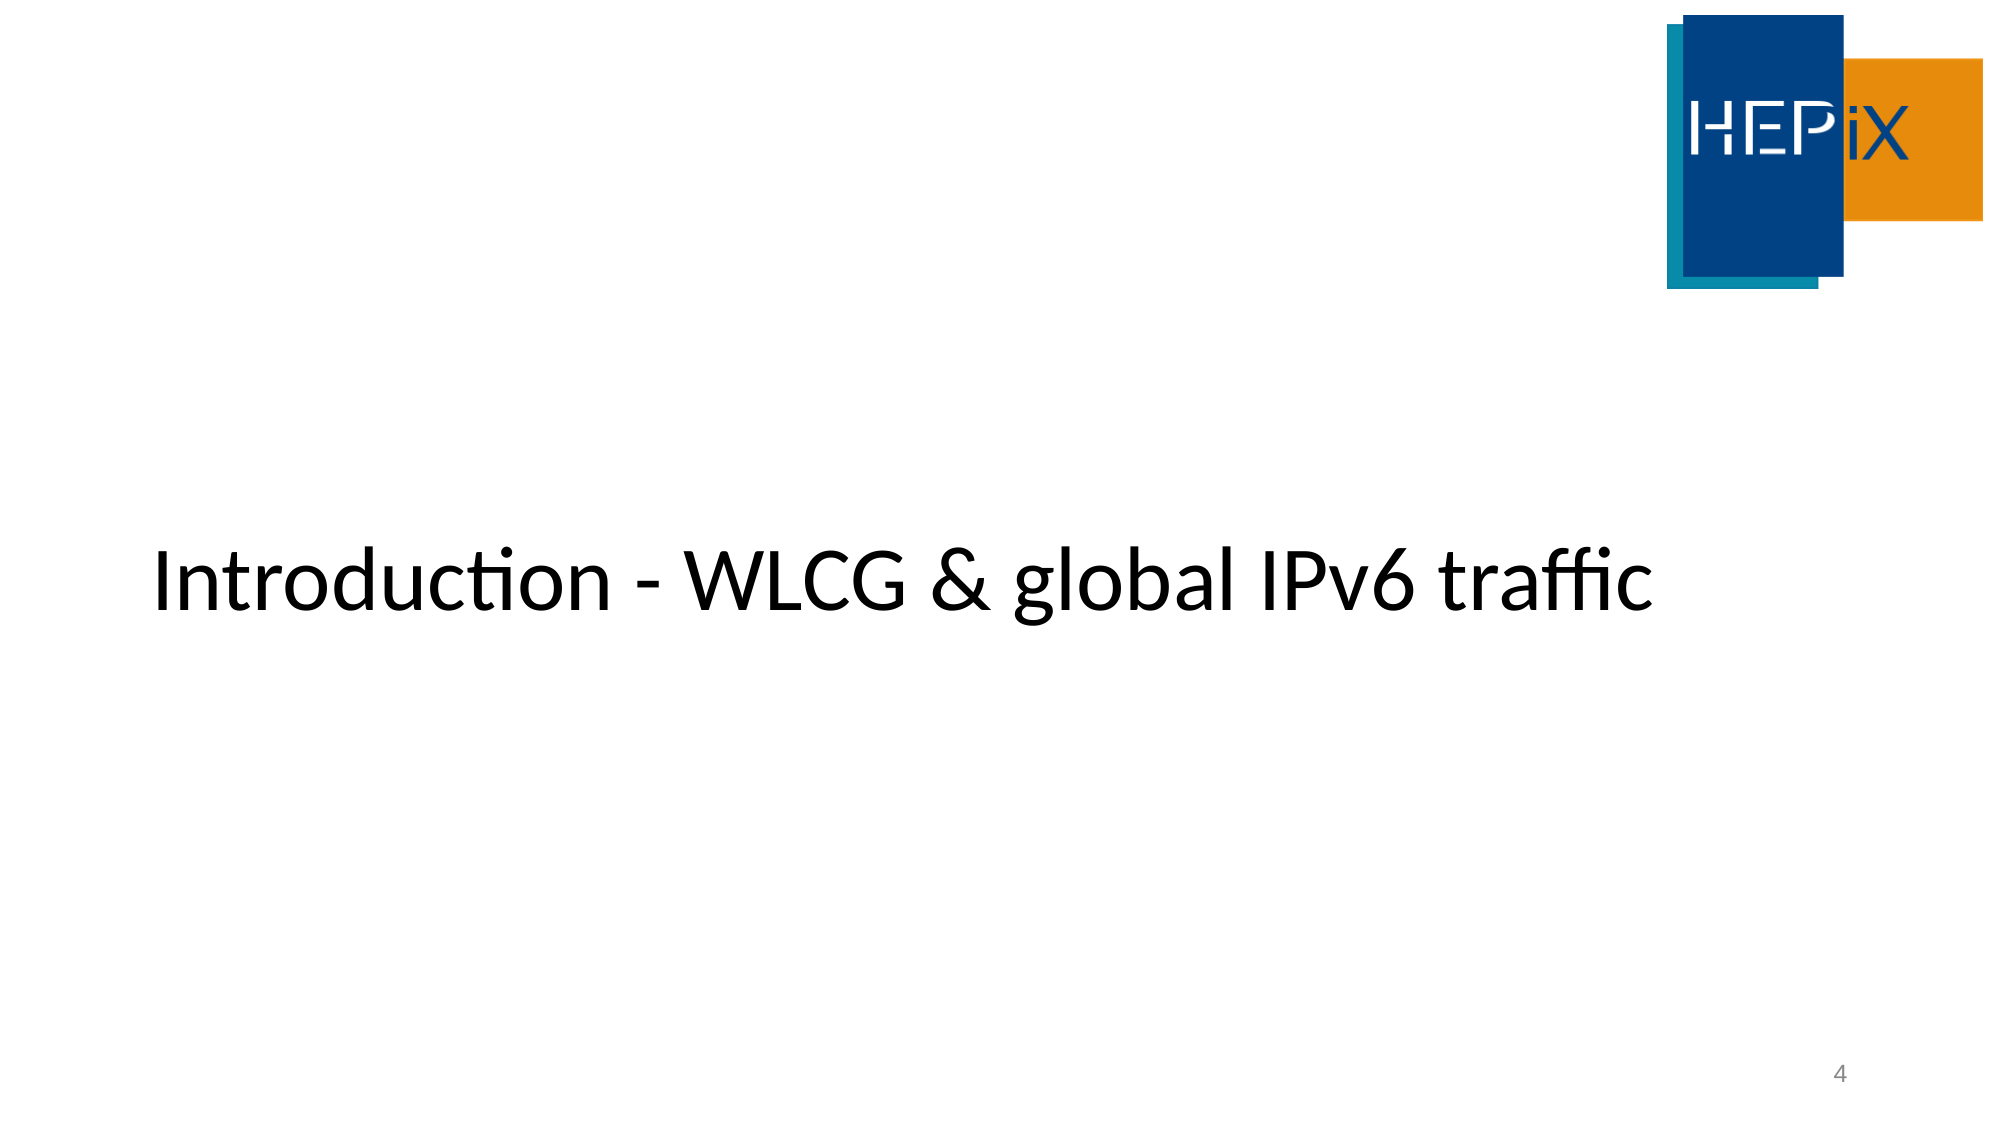

# Introduction - WLCG & global IPv6 traffic